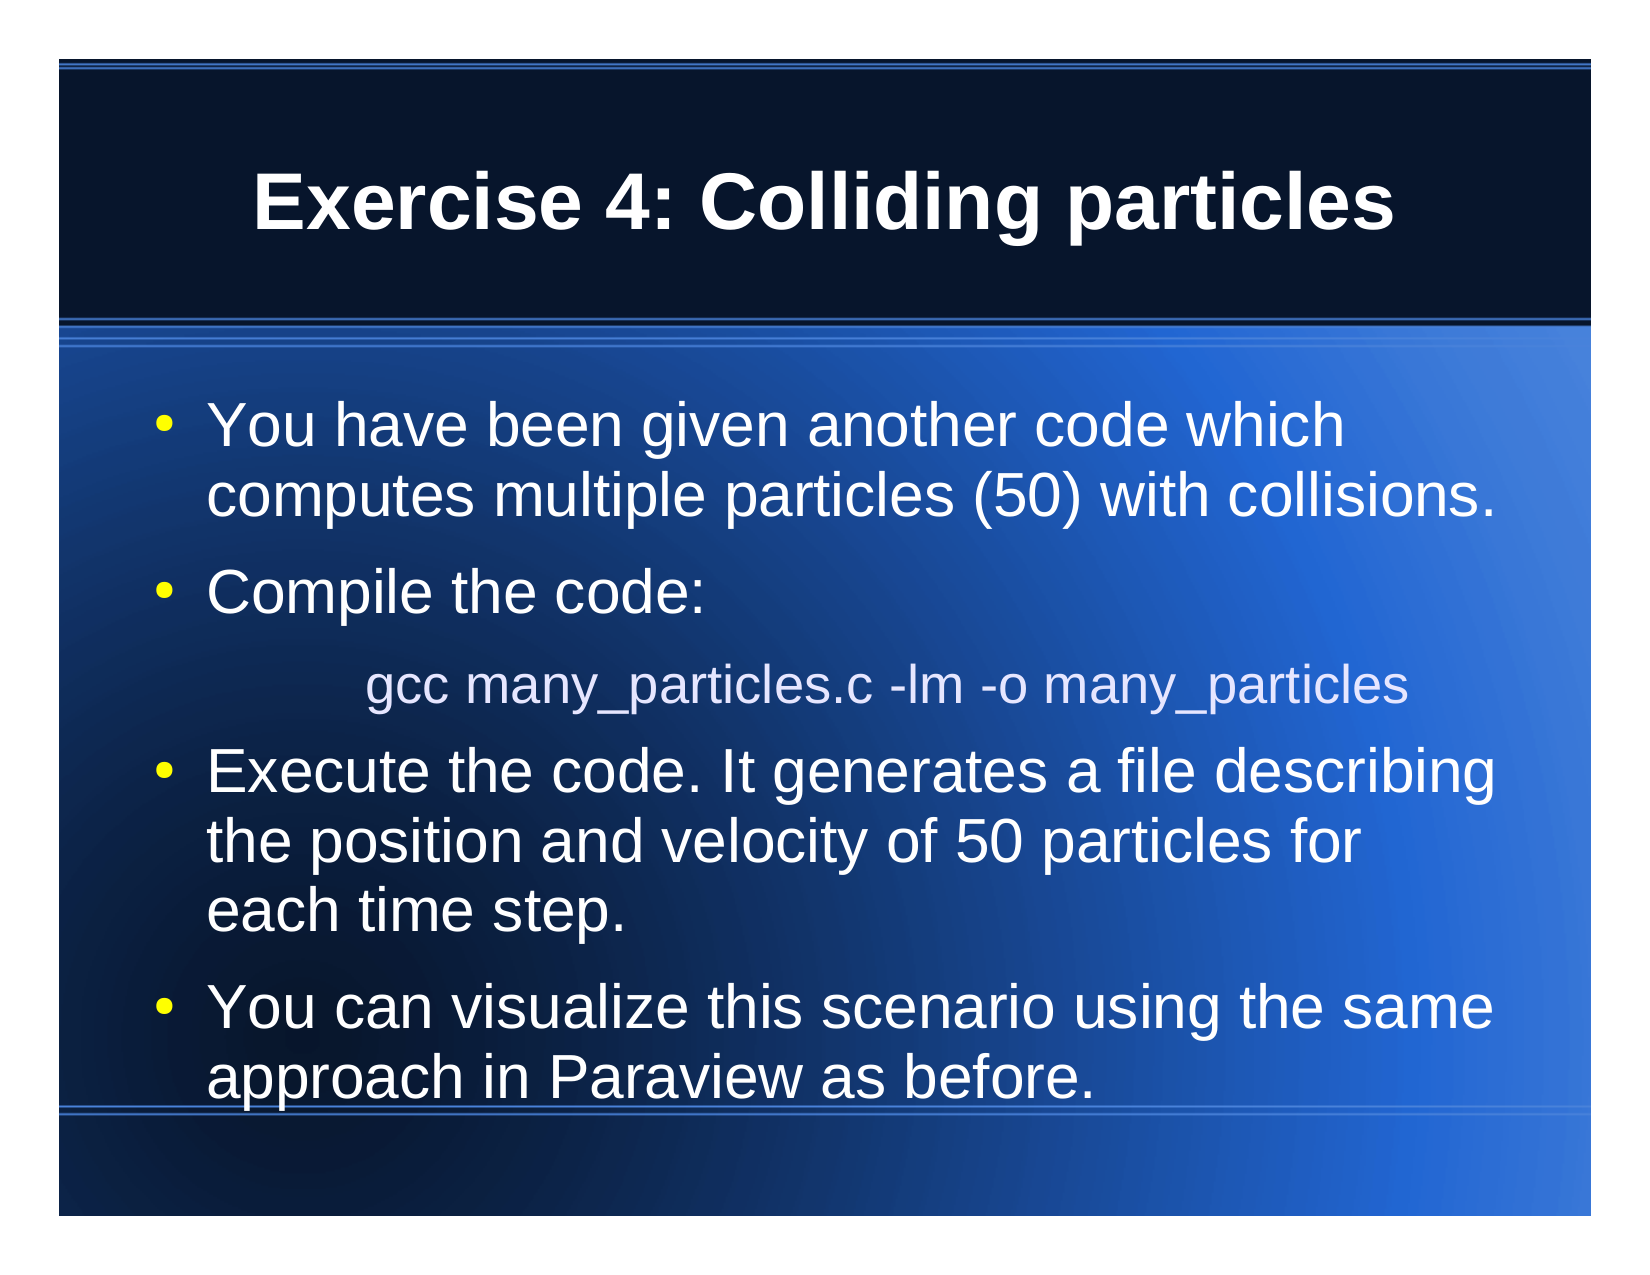

# Exercise 4: Colliding particles
You have been given another code which computes multiple particles (50) with collisions.
Compile the code:
gcc many_particles.c -lm -o many_particles
Execute the code. It generates a file describing the position and velocity of 50 particles for each time step.
You can visualize this scenario using the same approach in Paraview as before.